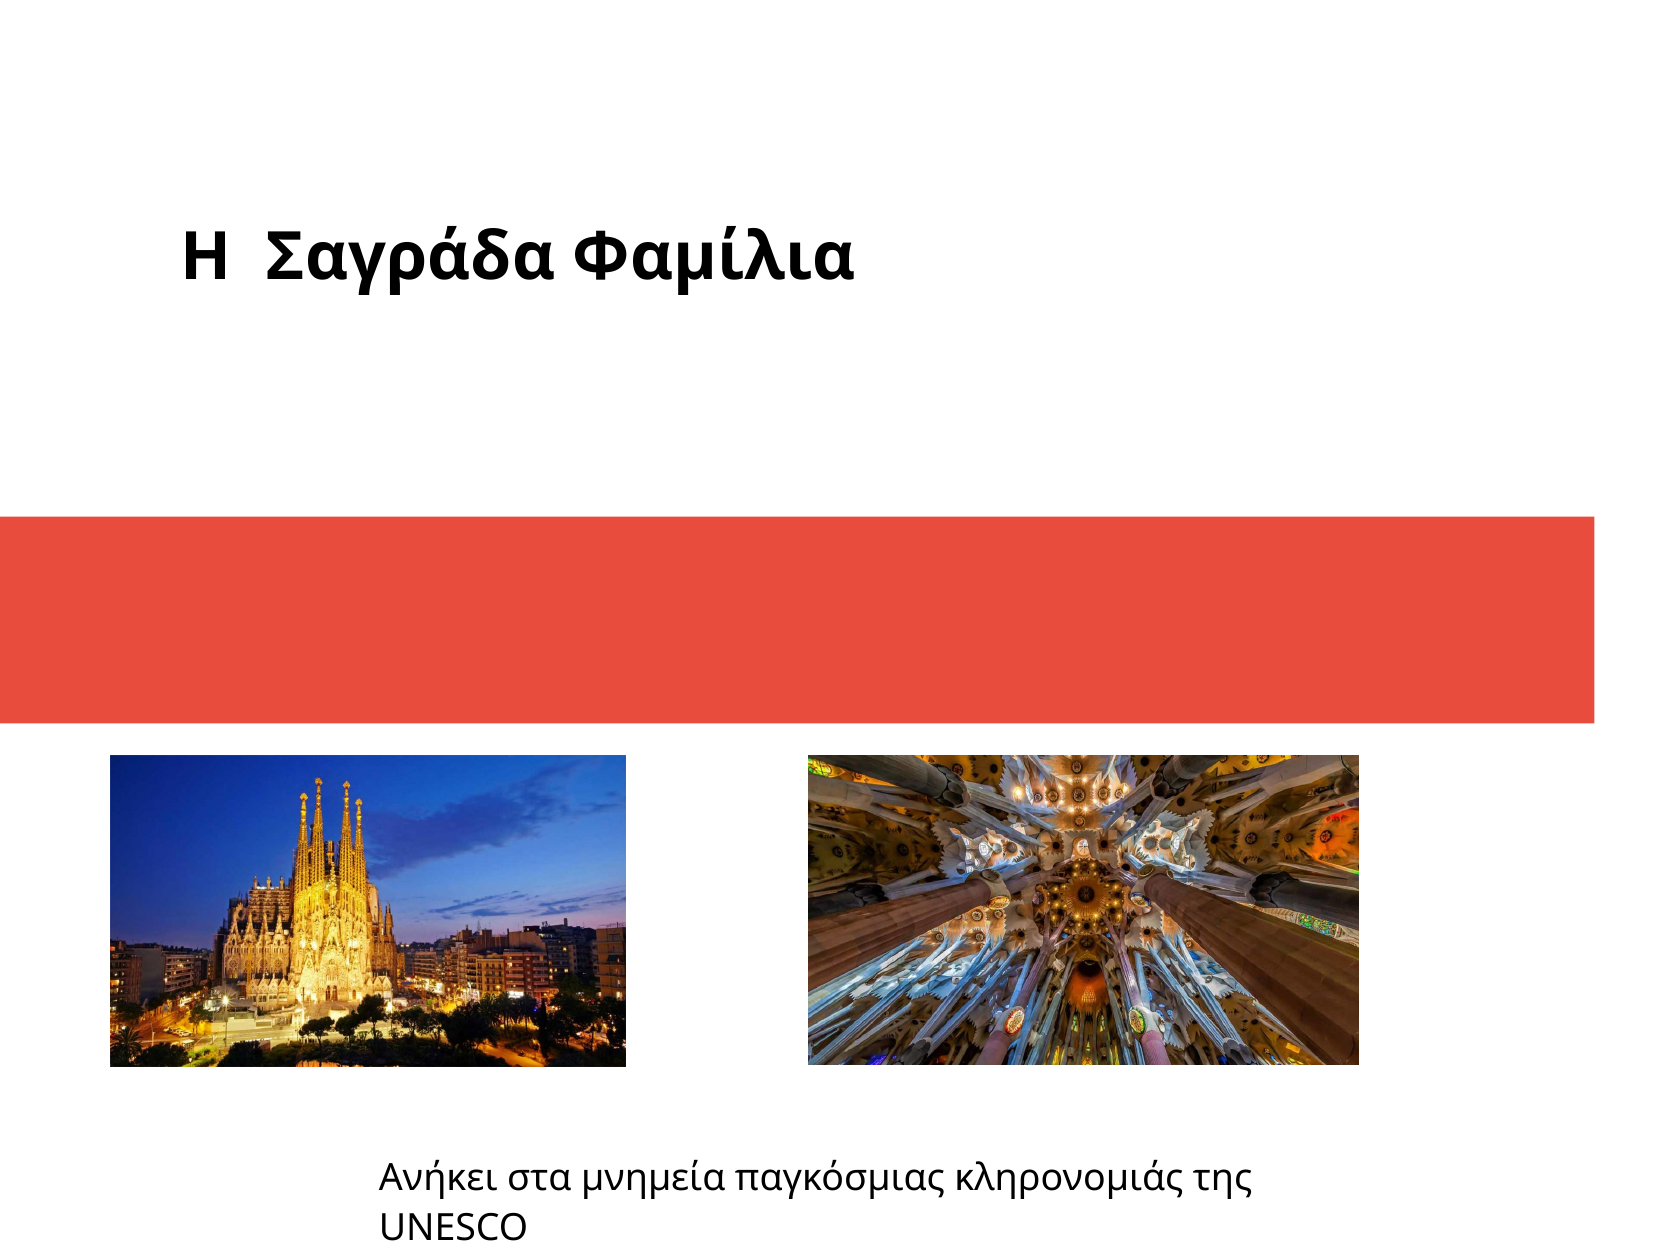

Η Σαγράδα Φαμίλια
Ανήκει στα μνημεία παγκόσμιας κληρονομιάς της UNESCO